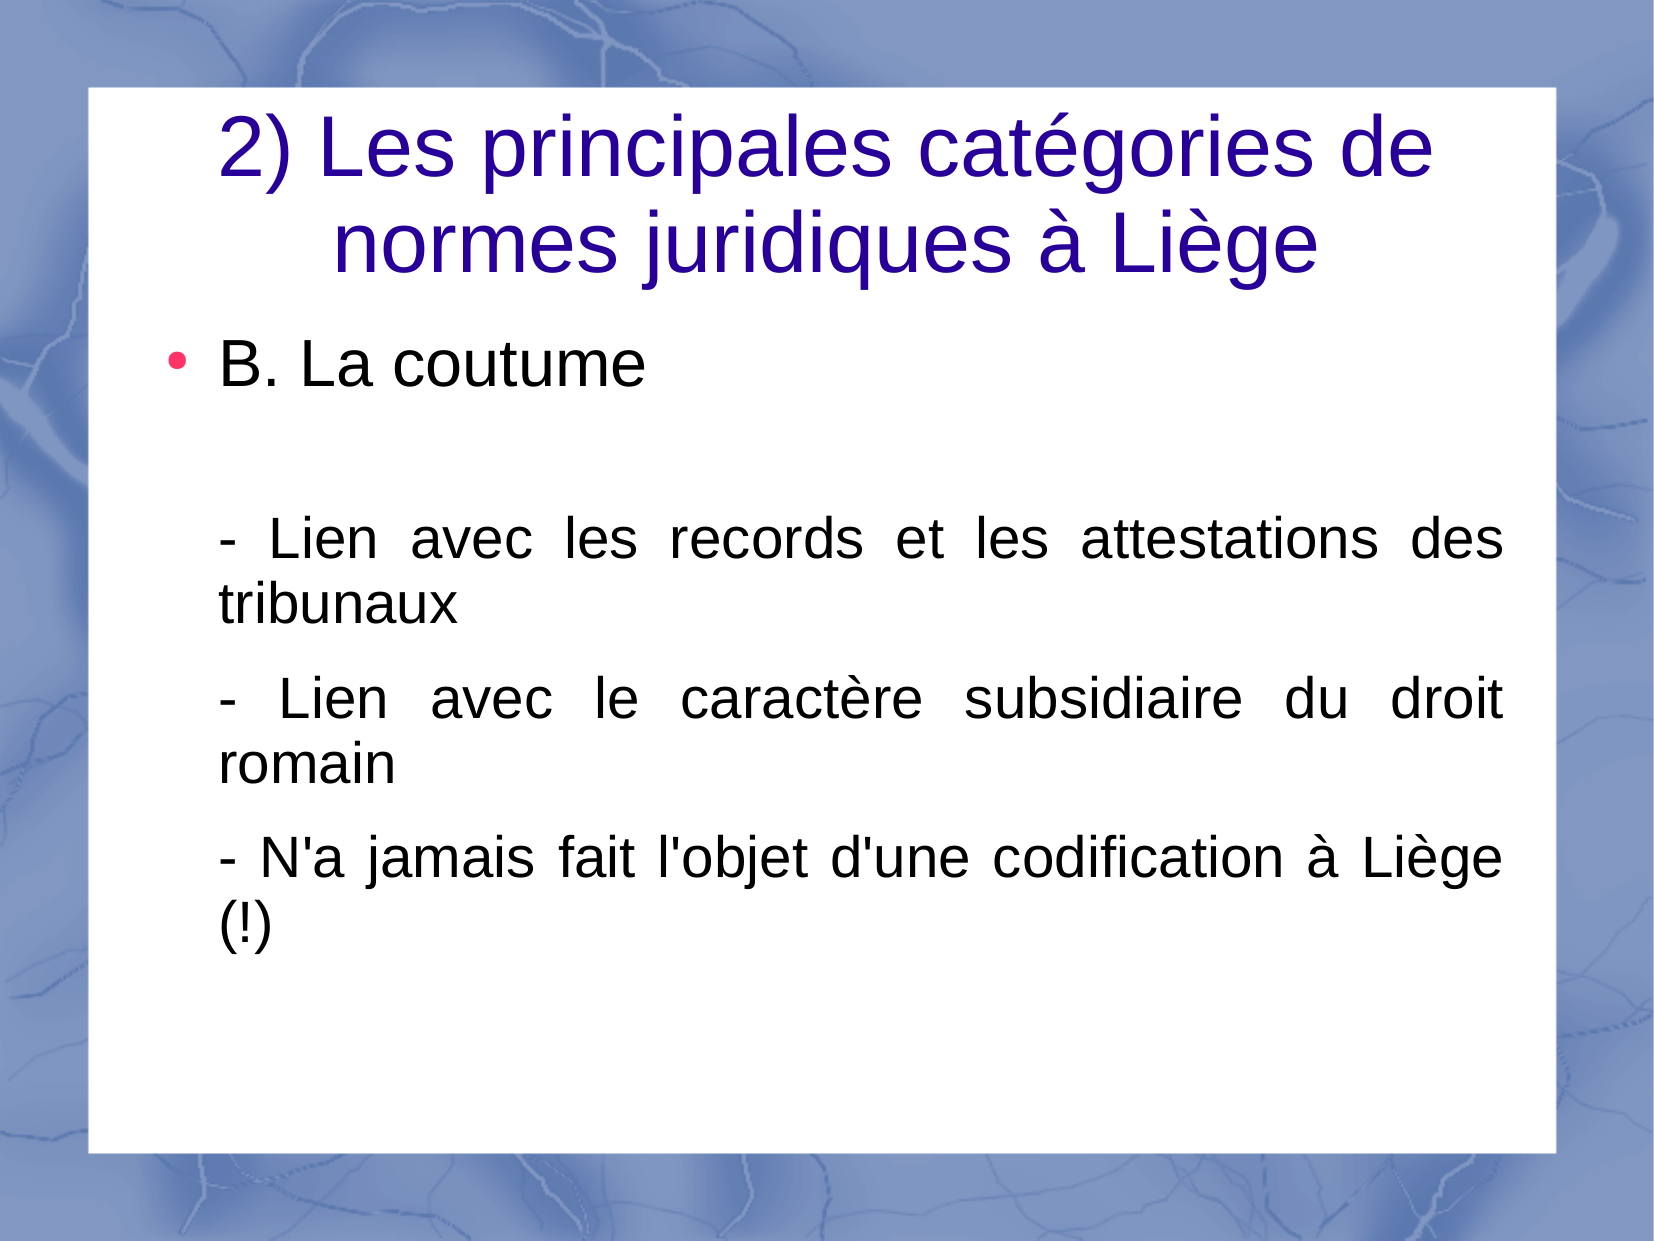

# 2) Les principales catégories de normes juridiques à Liège
B. La coutume
- Lien avec les records et les attestations des tribunaux
- Lien avec le caractère subsidiaire du droit romain
- N'a jamais fait l'objet d'une codification à Liège (!)